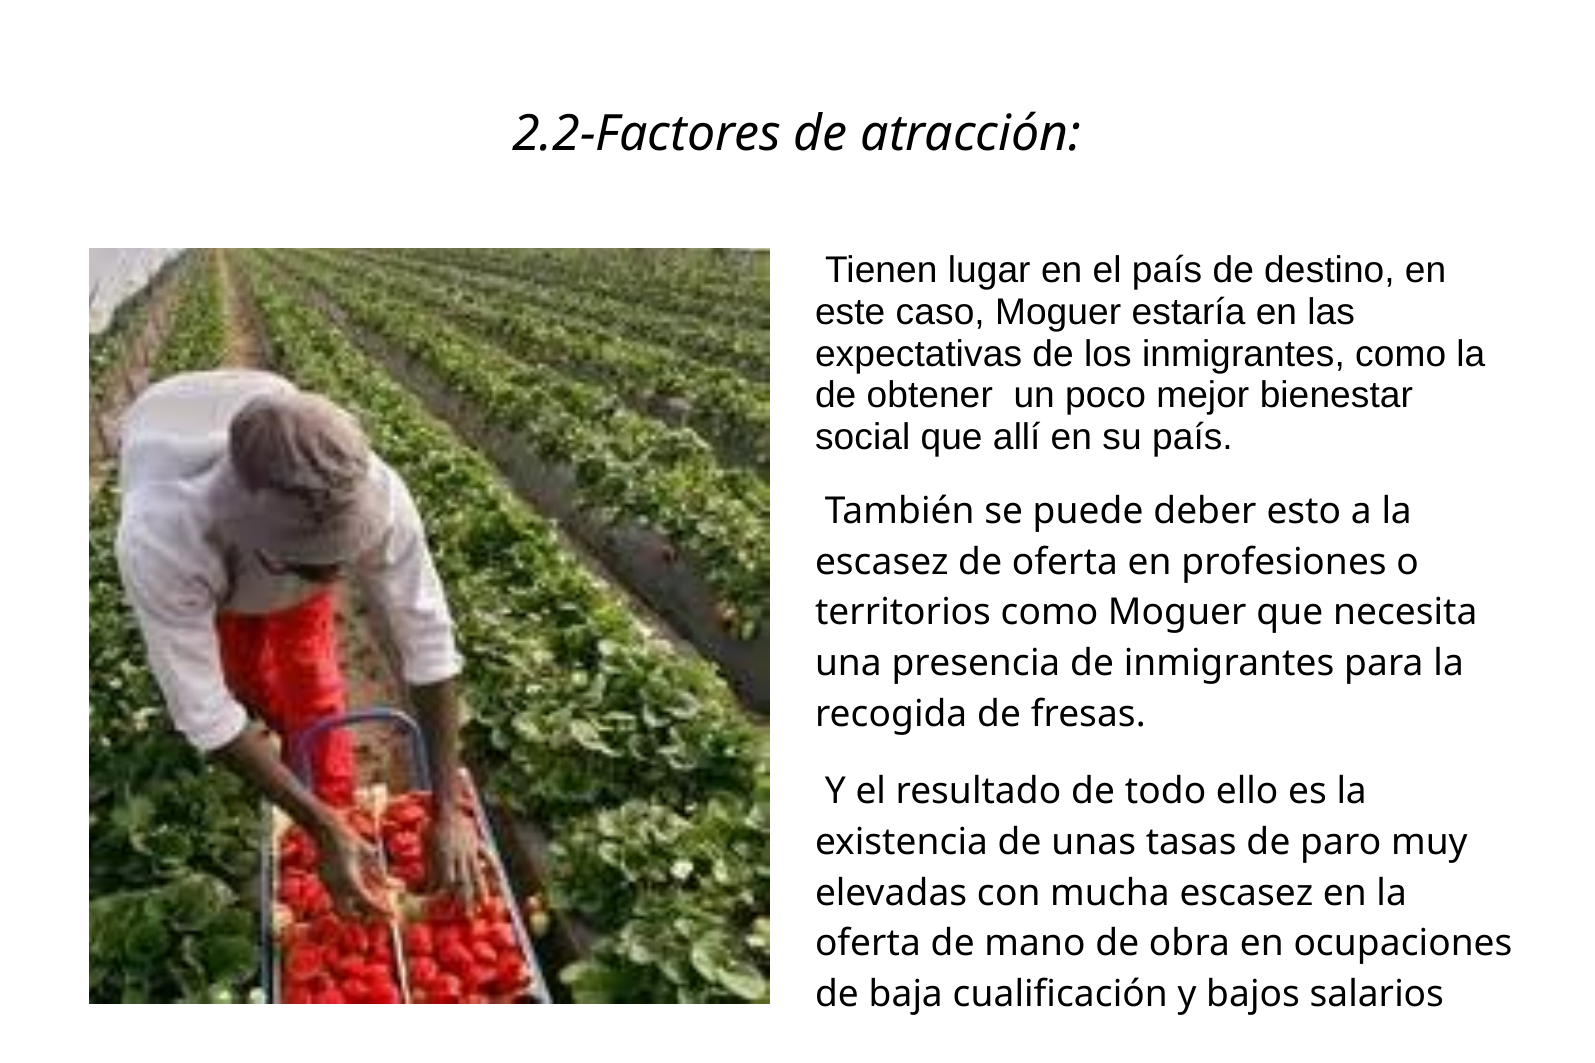

# 2.2-Factores de atracción:
 Tienen lugar en el país de destino, en este caso, Moguer estaría en las expectativas de los inmigrantes, como la de obtener un poco mejor bienestar social que allí en su país.
 También se puede deber esto a la escasez de oferta en profesiones o territorios como Moguer que necesita una presencia de inmigrantes para la recogida de fresas.
 Y el resultado de todo ello es la existencia de unas tasas de paro muy elevadas con mucha escasez en la oferta de mano de obra en ocupaciones de baja cualificación y bajos salarios